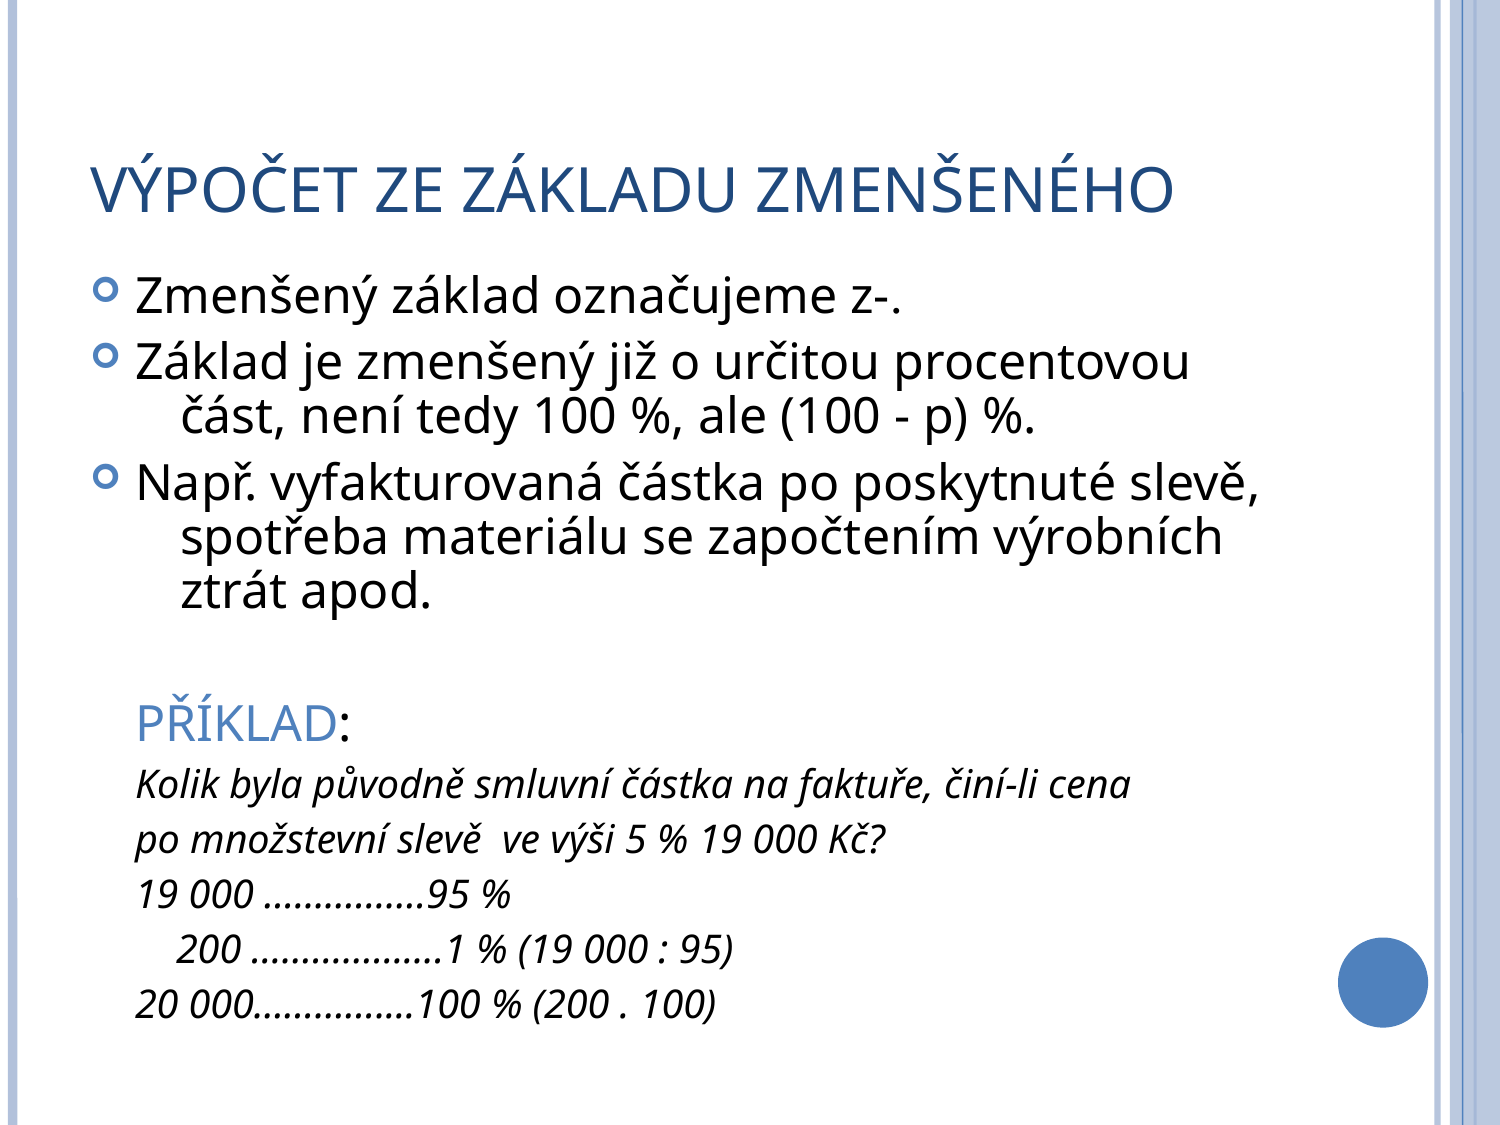

# Výpočet ze základu zmenšeného
Zmenšený základ označujeme z-.
Základ je zmenšený již o určitou procentovou část, není tedy 100 %, ale (100 - p) %.
Např. vyfakturovaná částka po poskytnuté slevě, spotřeba materiálu se započtením výrobních ztrát apod.
PŘÍKLAD:
Kolik byla původně smluvní částka na faktuře, činí-li cena
po množstevní slevě ve výši 5 % 19 000 Kč?
19 000 …………….95 %
 200 ……………….1 % (19 000 : 95)
20 000…………....100 % (200 . 100)